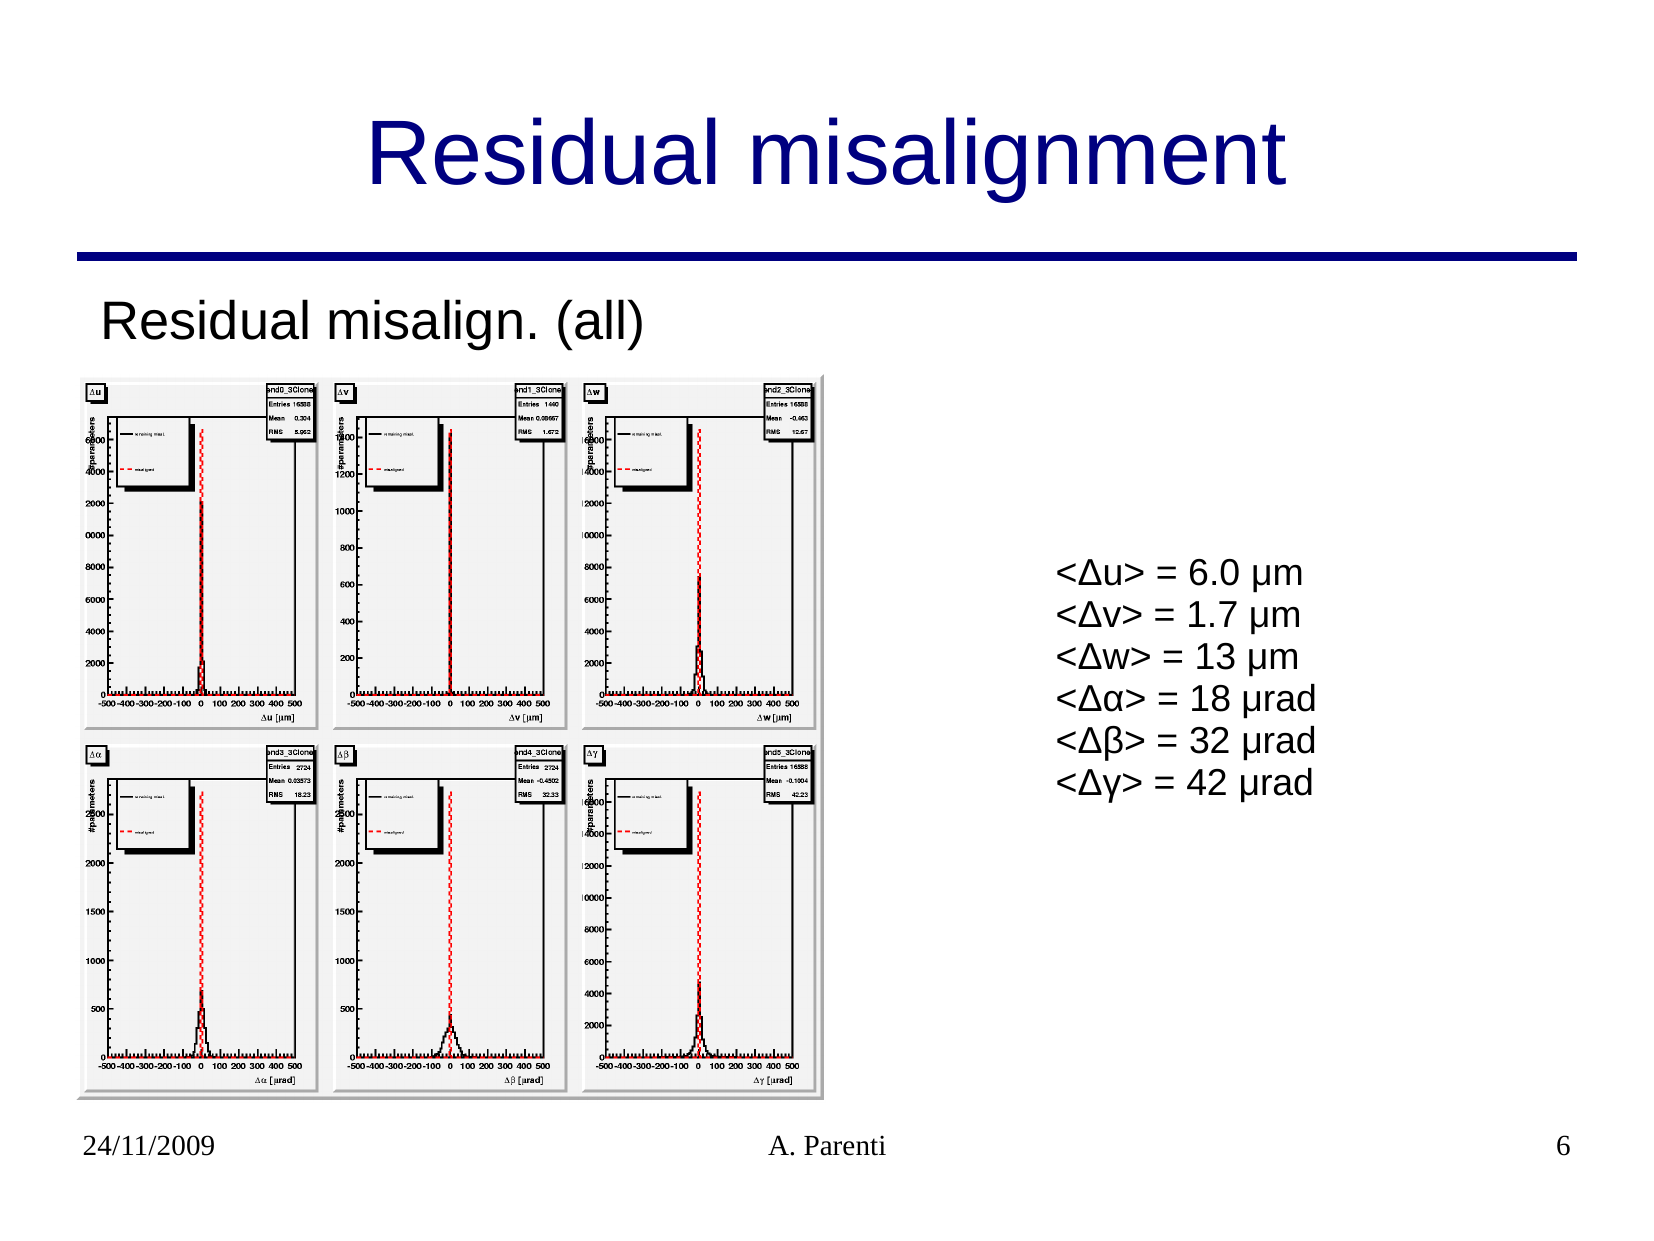

# Residual misalignment
Residual misalign. (all)
<Δu> = 6.0 μm
<Δv> = 1.7 μm
<Δw> = 13 μm
<Δα> = 18 μrad
<Δβ> = 32 μrad
<Δγ> = 42 μrad
6